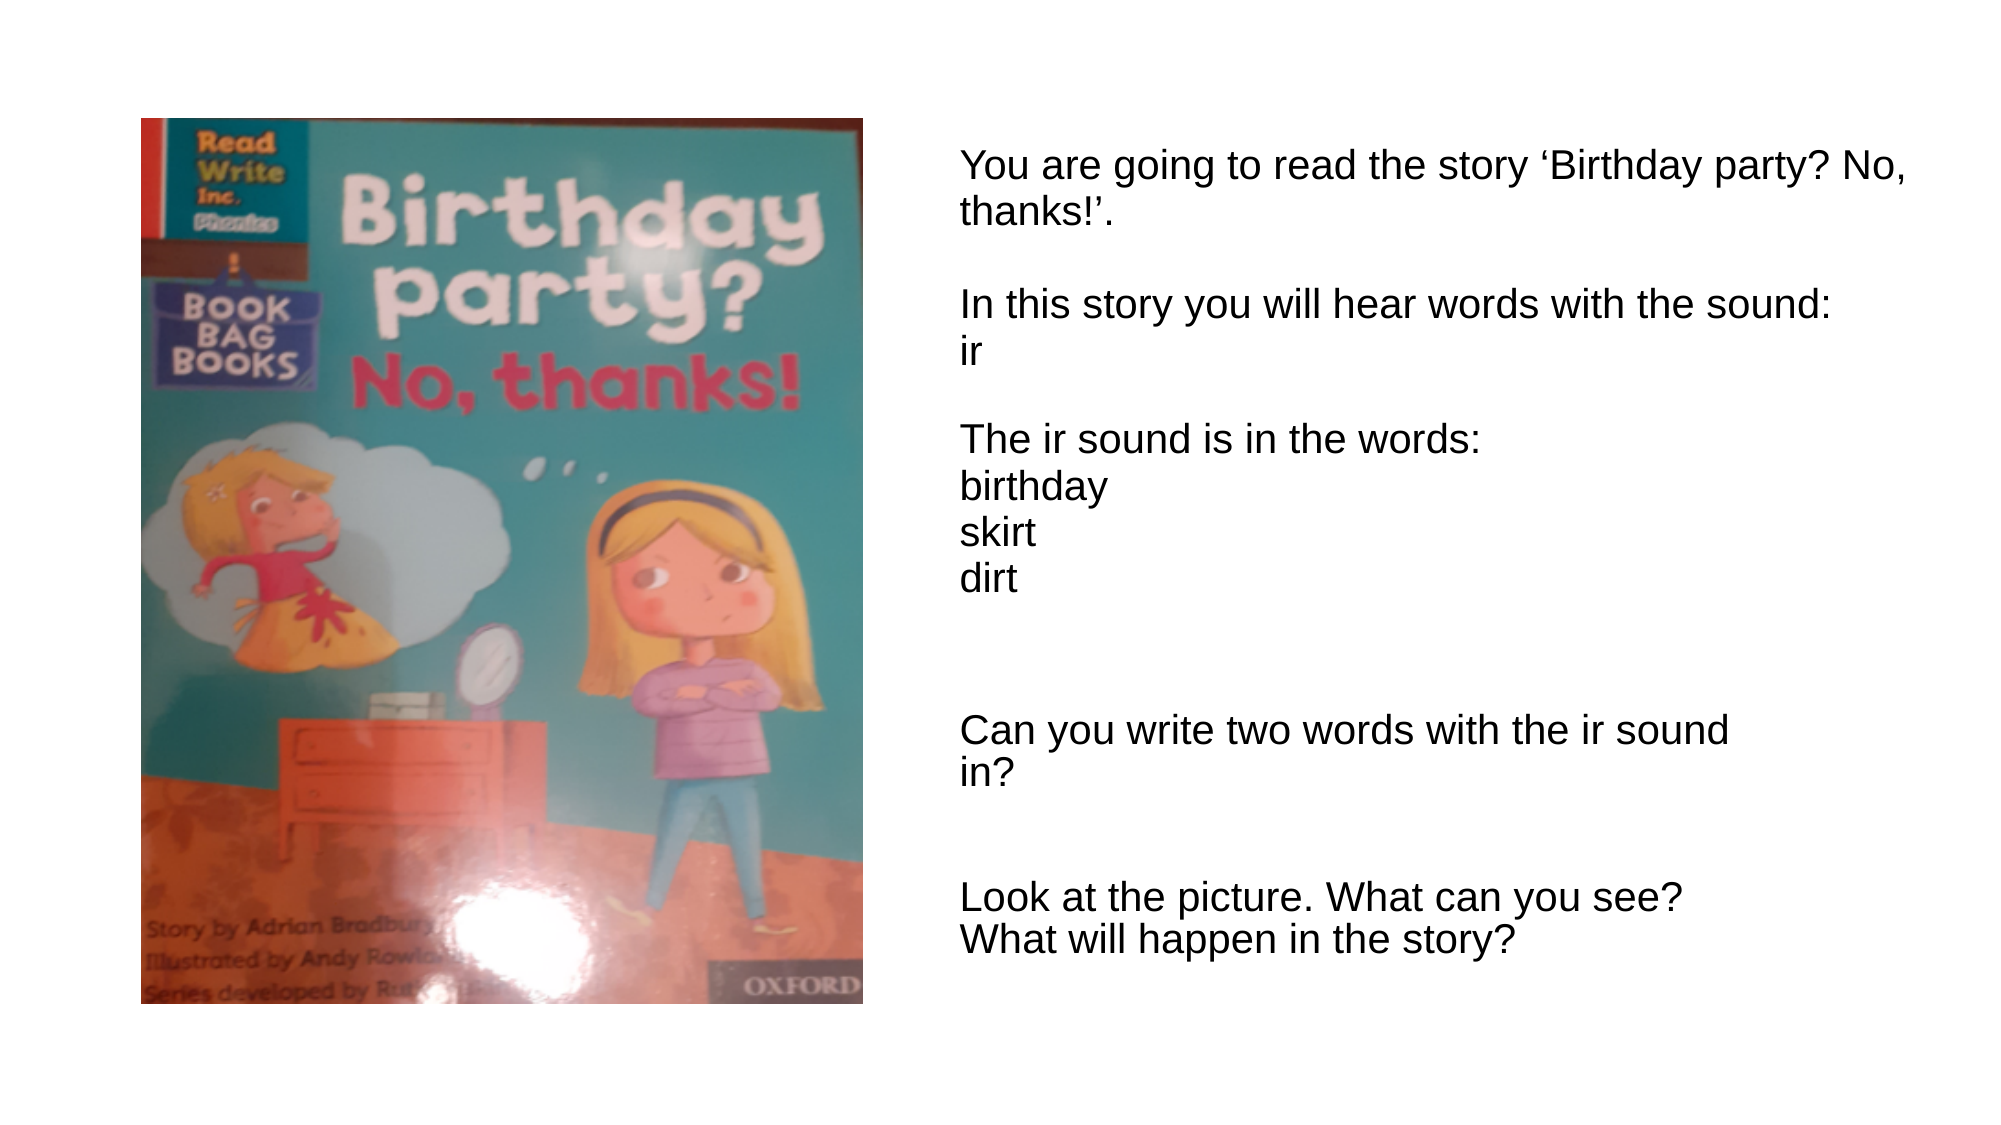

You are going to read the story ‘Birthday party? No, thanks!’.
In this story you will hear words with the sound:
ir
The ir sound is in the words:
birthday
skirt
dirt
Can you write two words with the ir sound in?
Look at the picture. What can you see? What will happen in the story?